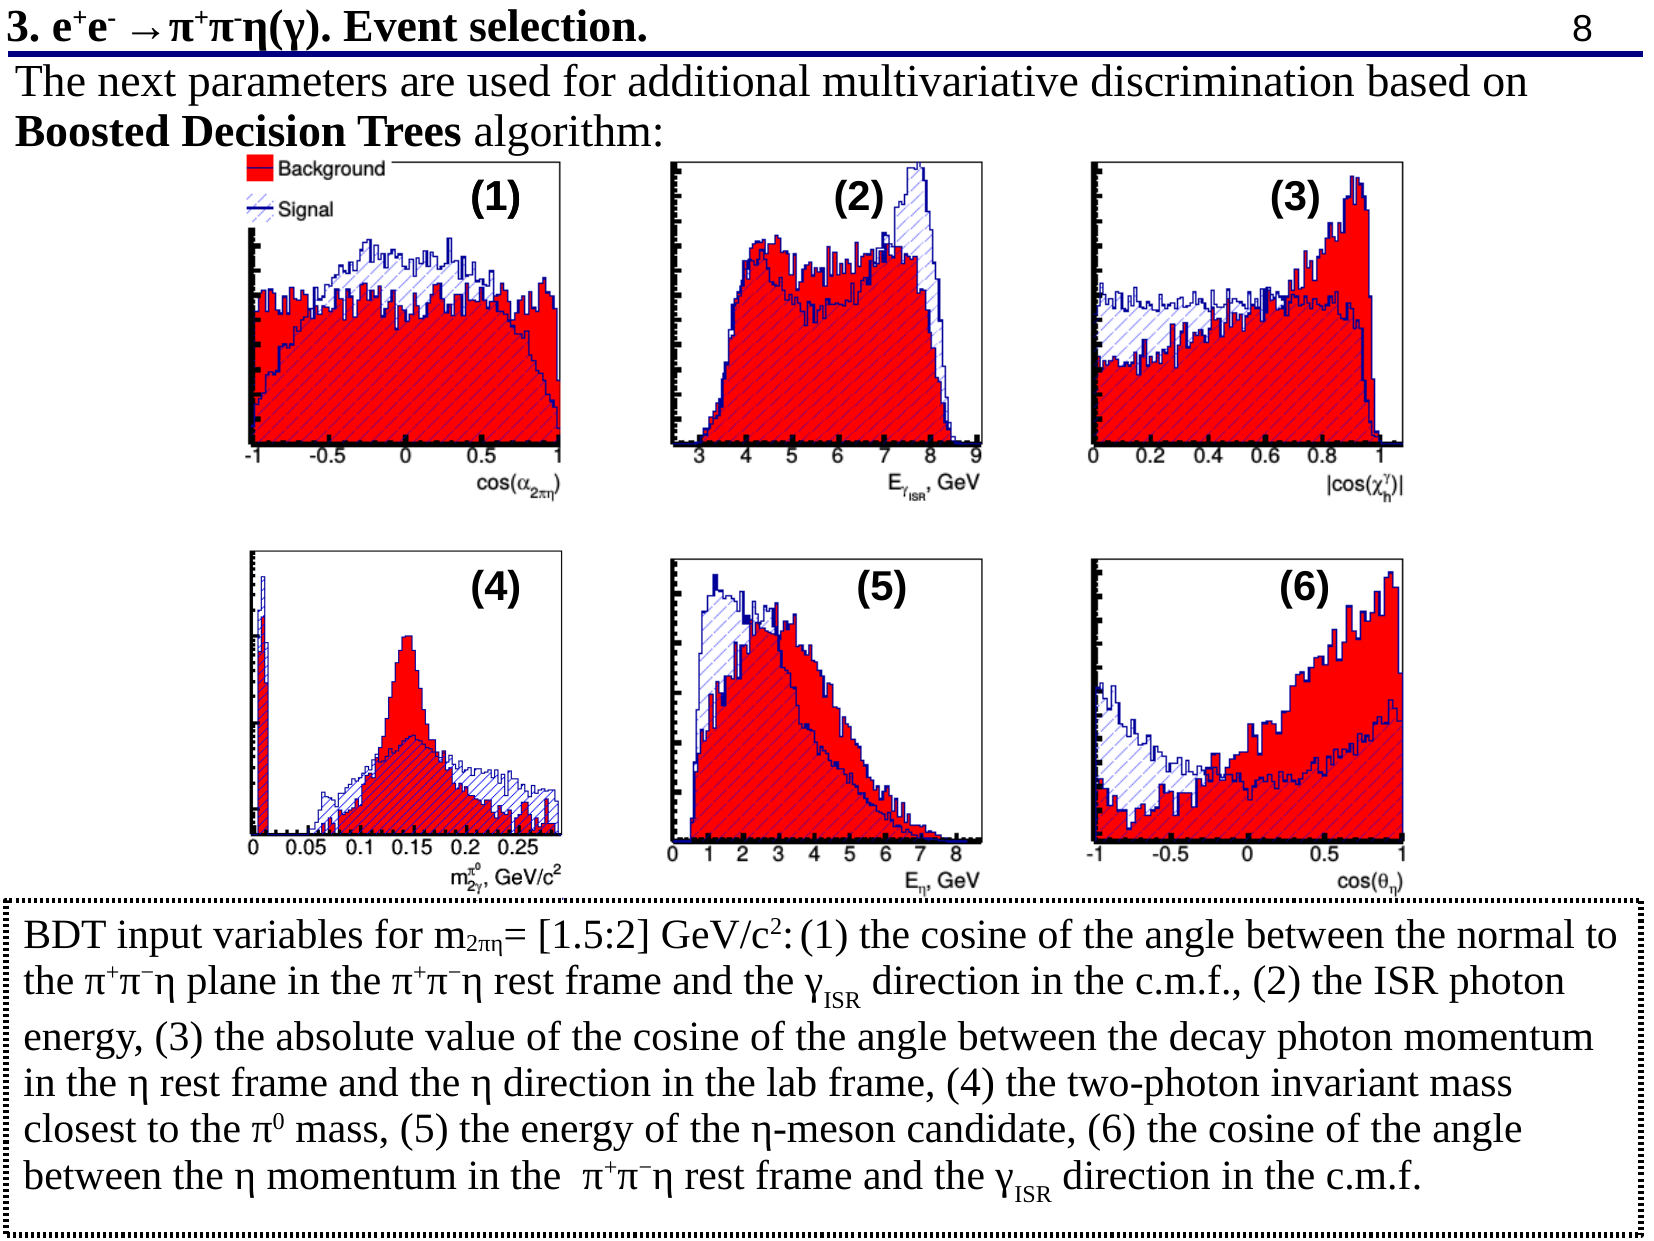

8
3. e+e- →π+π-η(γ). Event selection.
The next parameters are used for additional multivariative discrimination based on Boosted Decision Trees algorithm:
(1)
(1)
(2)
(3)
(4)
(5)
(6)
BDT input variables for m2πη= [1.5:2] GeV/c2: (1) the cosine of the angle between the normal to the π+π−η plane in the π+π−η rest frame and the γISR direction in the c.m.f., (2) the ISR photon energy, (3) the absolute value of the cosine of the angle between the decay photon momentum in the η rest frame and the η direction in the lab frame, (4) the two-photon invariant mass closest to the π0 mass, (5) the energy of the η-meson candidate, (6) the cosine of the angle between the η momentum in the π+π−η rest frame and the γISR direction in the c.m.f.